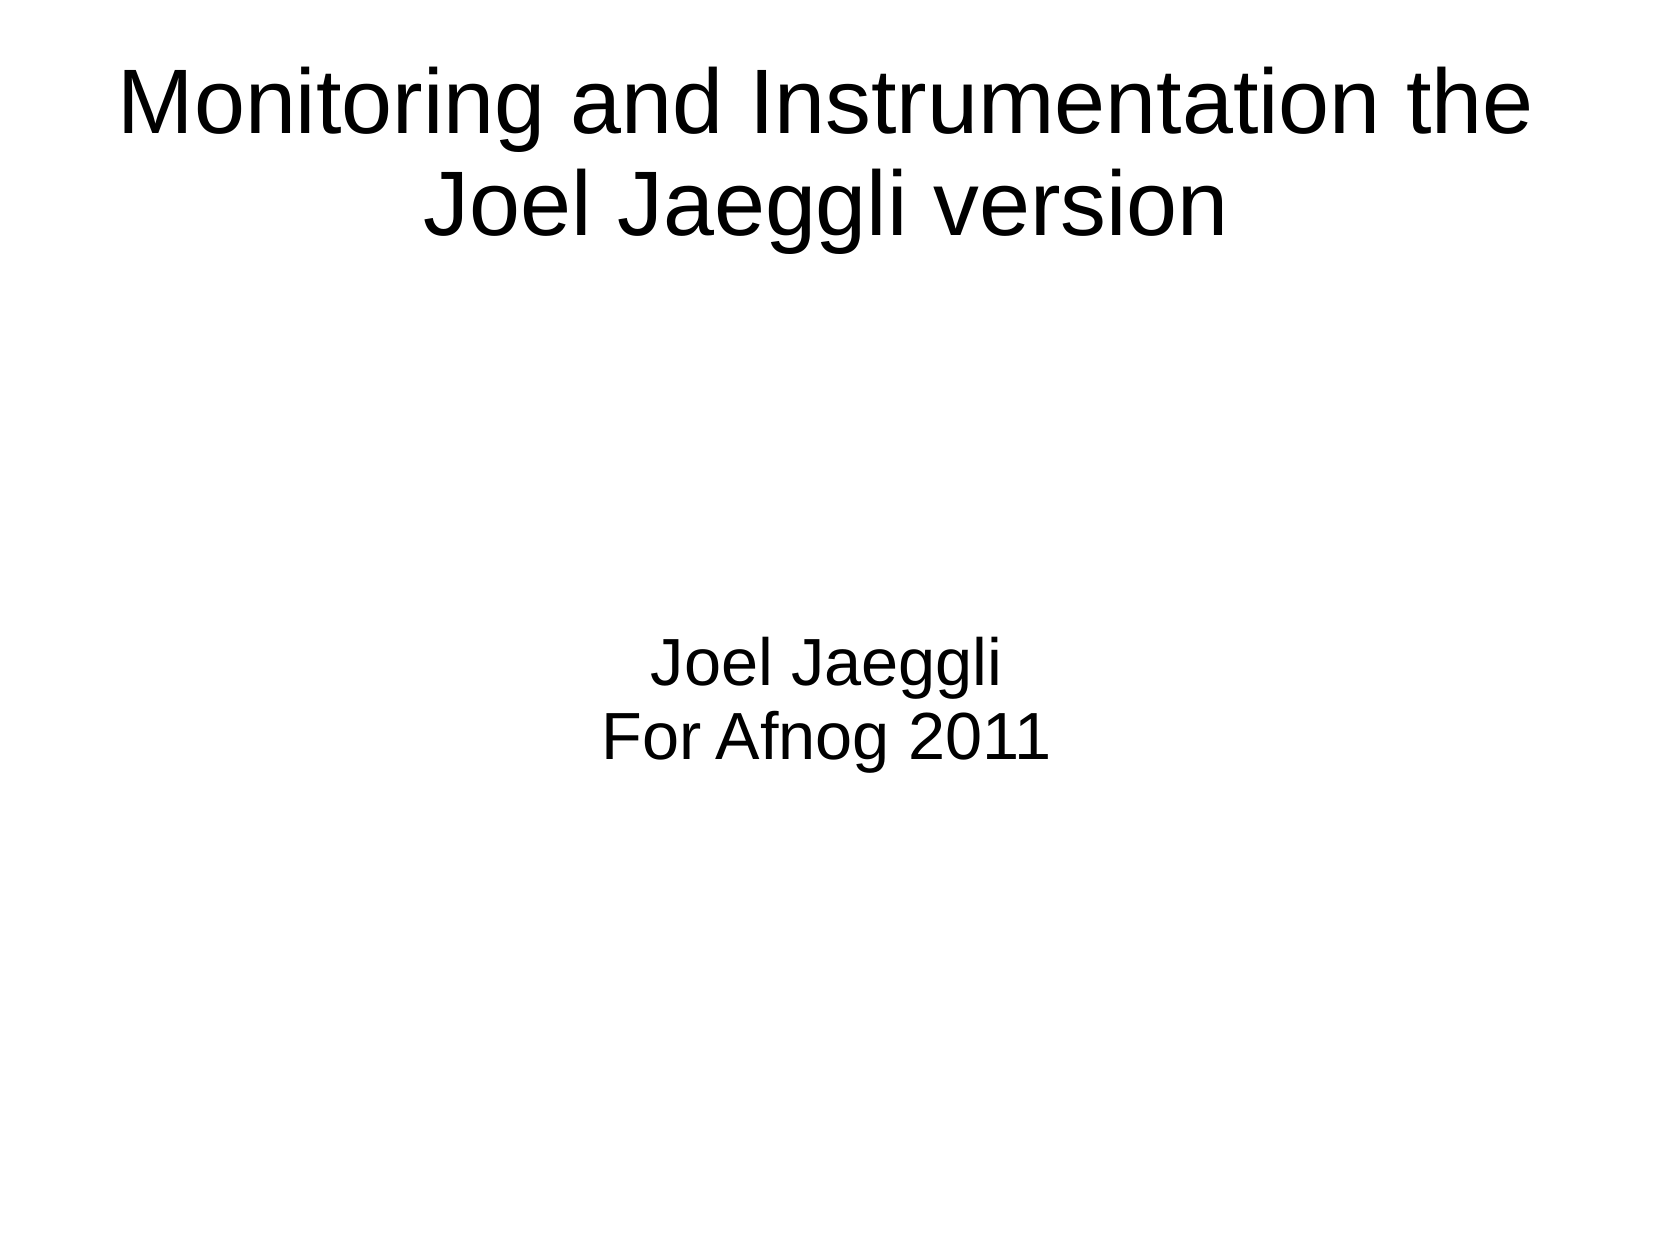

# Monitoring and Instrumentation the Joel Jaeggli version
Joel Jaeggli
For Afnog 2011